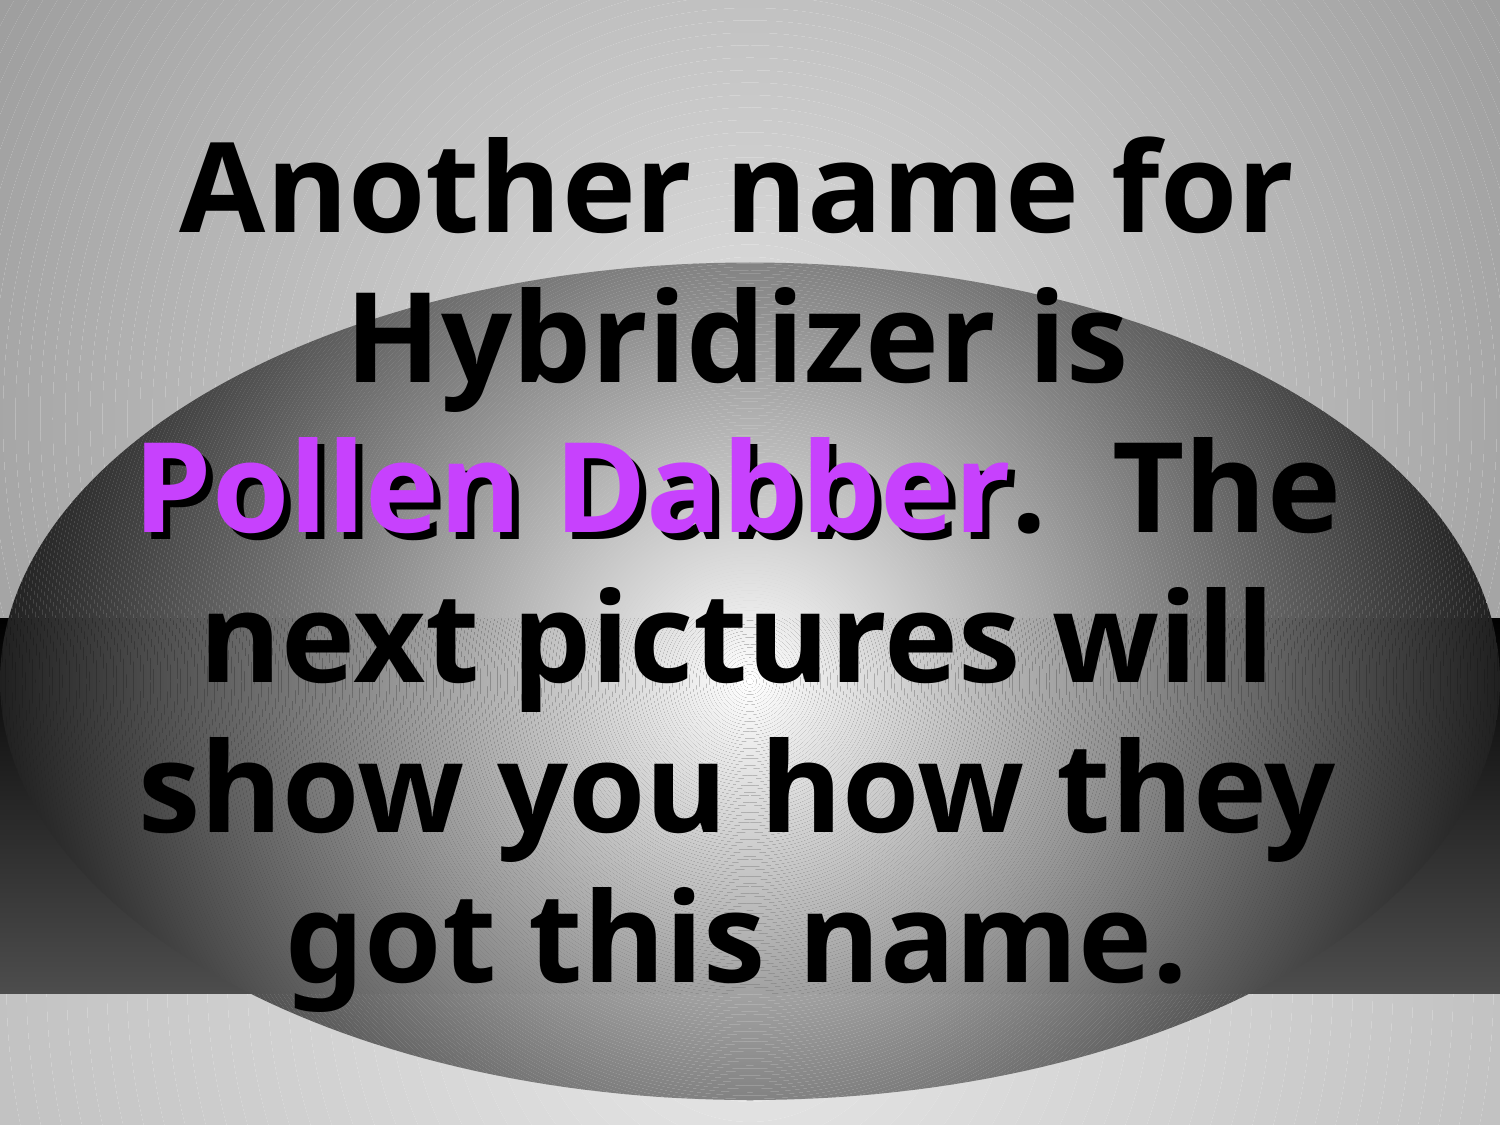

Another name for Hybridizer is
Pollen Dabber. The next pictures will show you how they got this name.